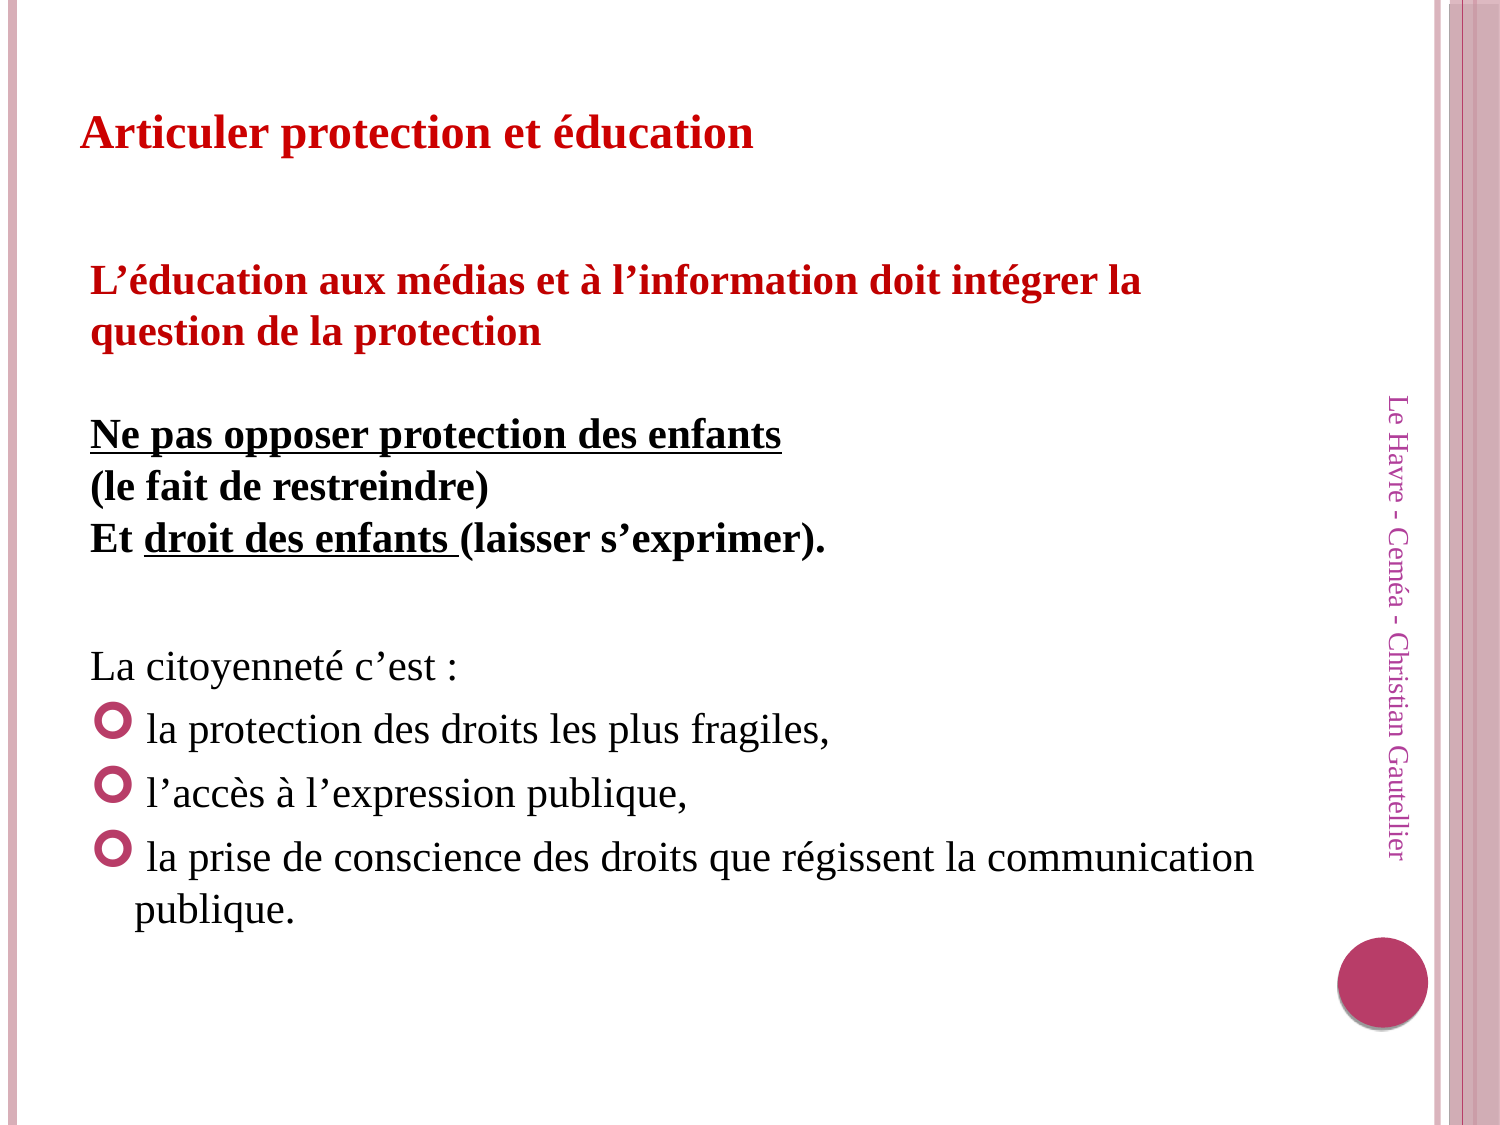

# Articuler protection et éducation
L’éducation aux médias et à l’information doit intégrer la question de la protection
Ne pas opposer protection des enfants
(le fait de restreindre)
Et droit des enfants (laisser s’exprimer).
La citoyenneté c’est :
 la protection des droits les plus fragiles,
 l’accès à l’expression publique,
 la prise de conscience des droits que régissent la communication publique.
Le Havre - Ceméa - Christian Gautellier